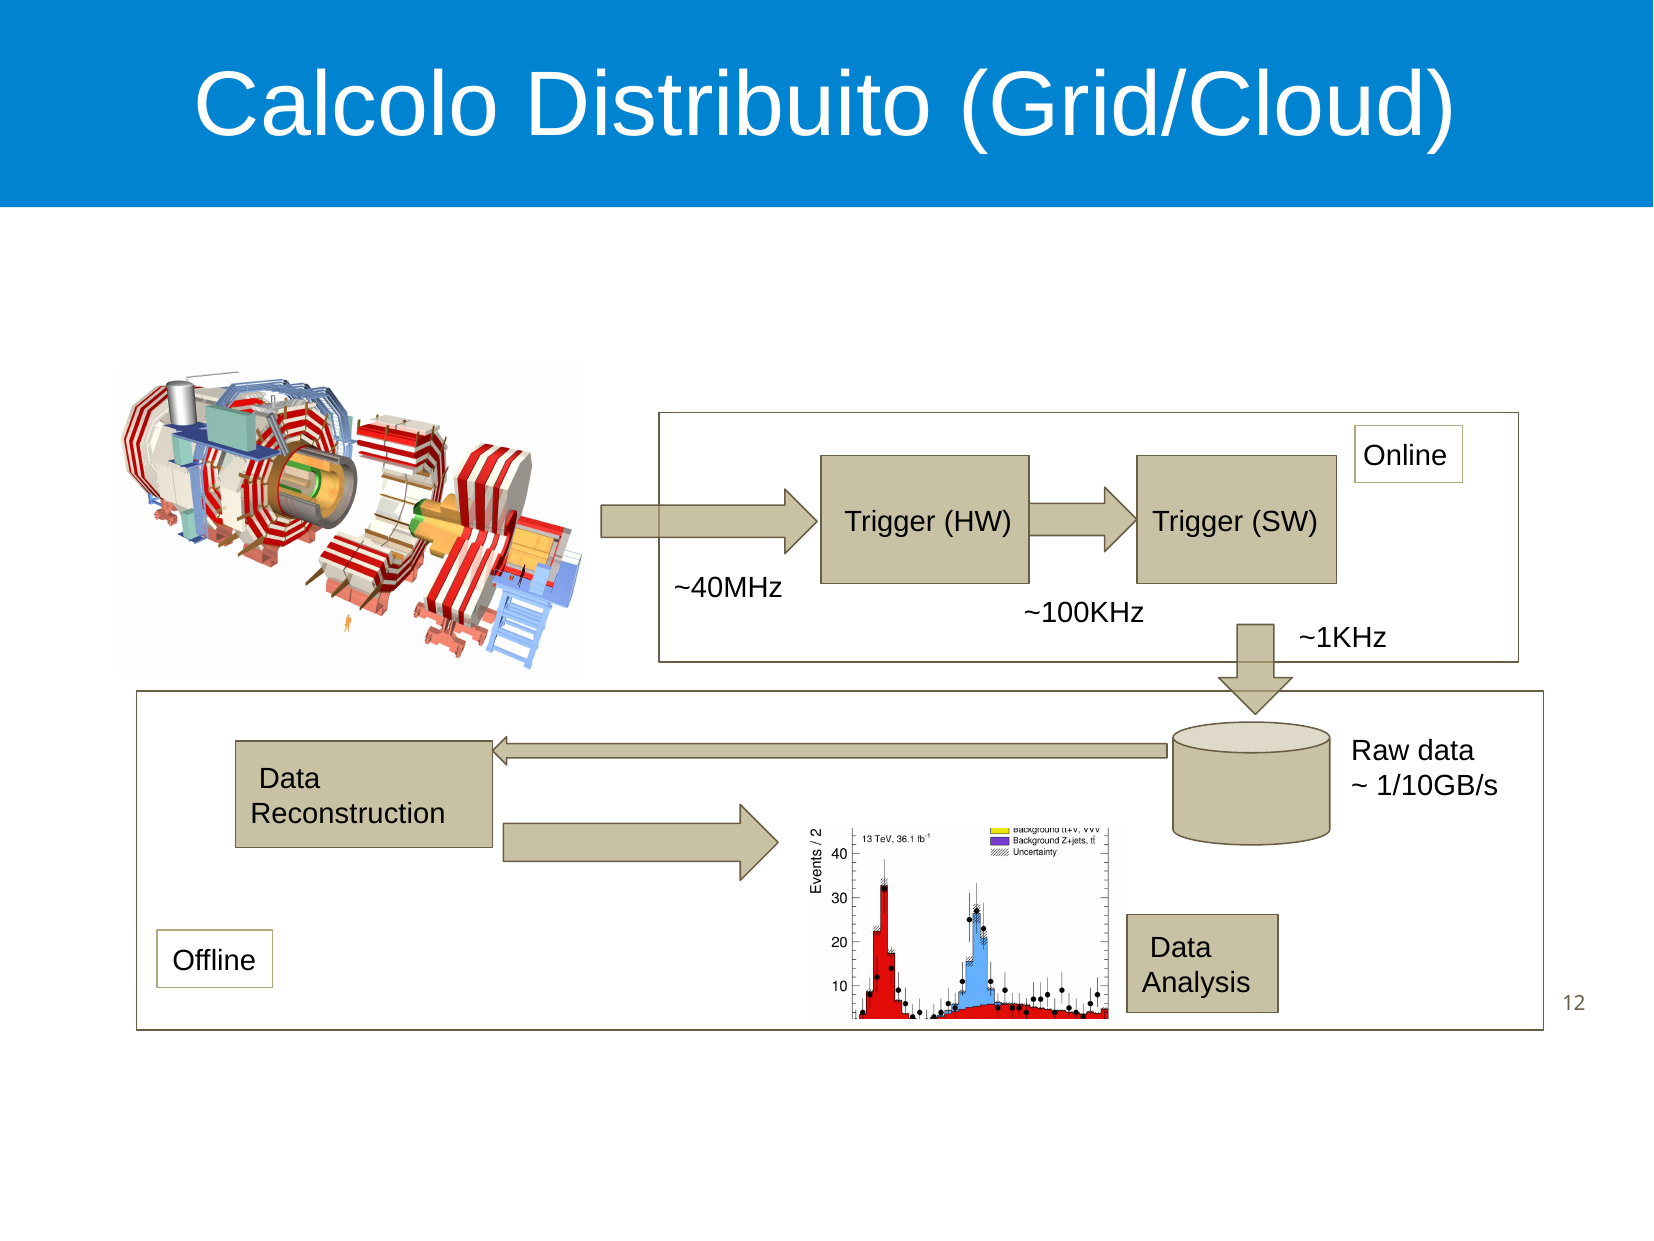

# Calcolo Distribuito (Grid/Cloud)
Online
 Trigger (HW)
Trigger (SW)
~40MHz
~100KHz
~1KHz
Raw data
~ 1/10GB/s
 Data Reconstruction
 Data Analysis
Offline